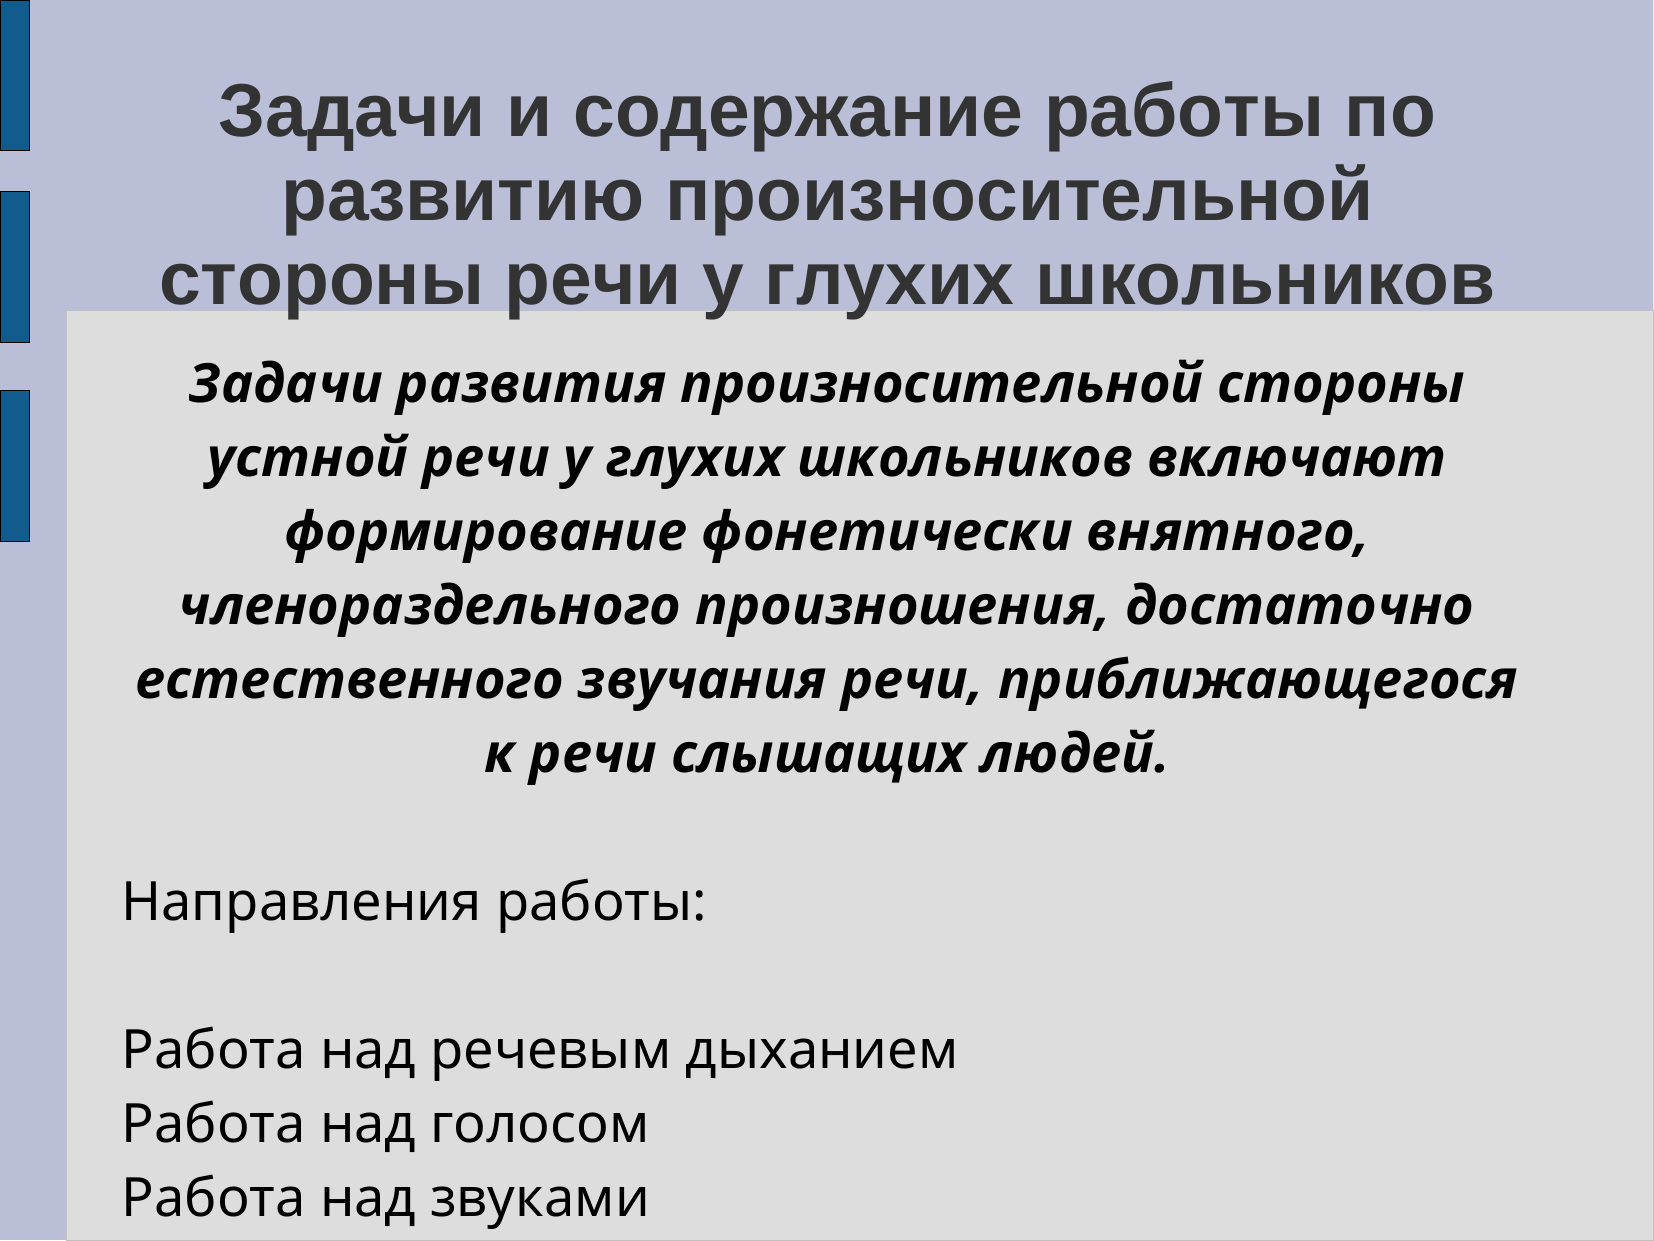

# Задачи и содержание работы по развитию произносительной стороны речи у глухих школьников
Задачи развития произносительной стороны устной речи у глухих школьников включают формирование фонетически внятного, членораздельного произношения, достаточно естественного звучания речи, приближающегося к речи слышащих людей.
Направления работы:
Работа над речевым дыханием
Работа над голосом
Работа над звуками
Работа над словами, фразами.
Работа над ритмико-интонационной структурой речи.